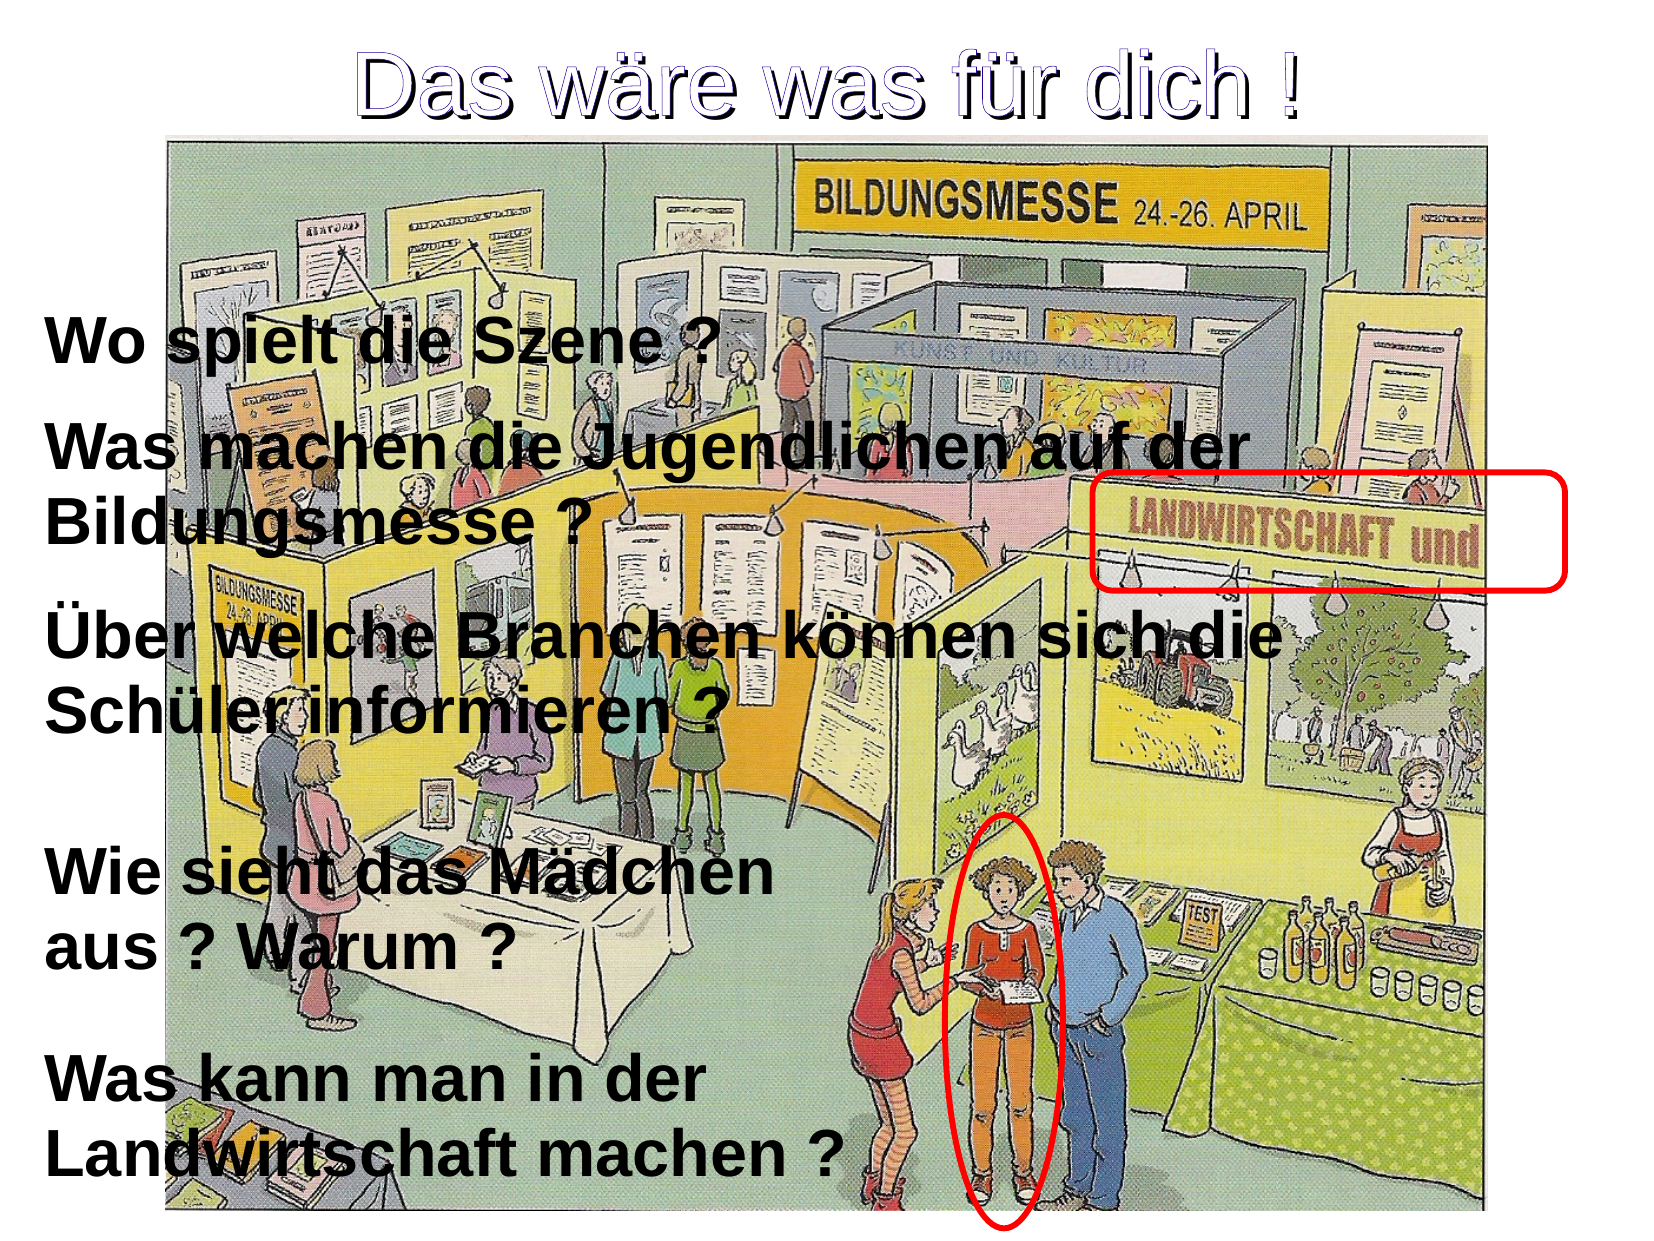

# Das wäre was für dich !
Wo spielt die Szene ?
Was machen die Jugendlichen auf der Bildungsmesse ?
Über welche Branchen können sich die Schüler informieren ?
Wie sieht das Mädchen aus ? Warum ?
Was kann man in der Landwirtschaft machen ?